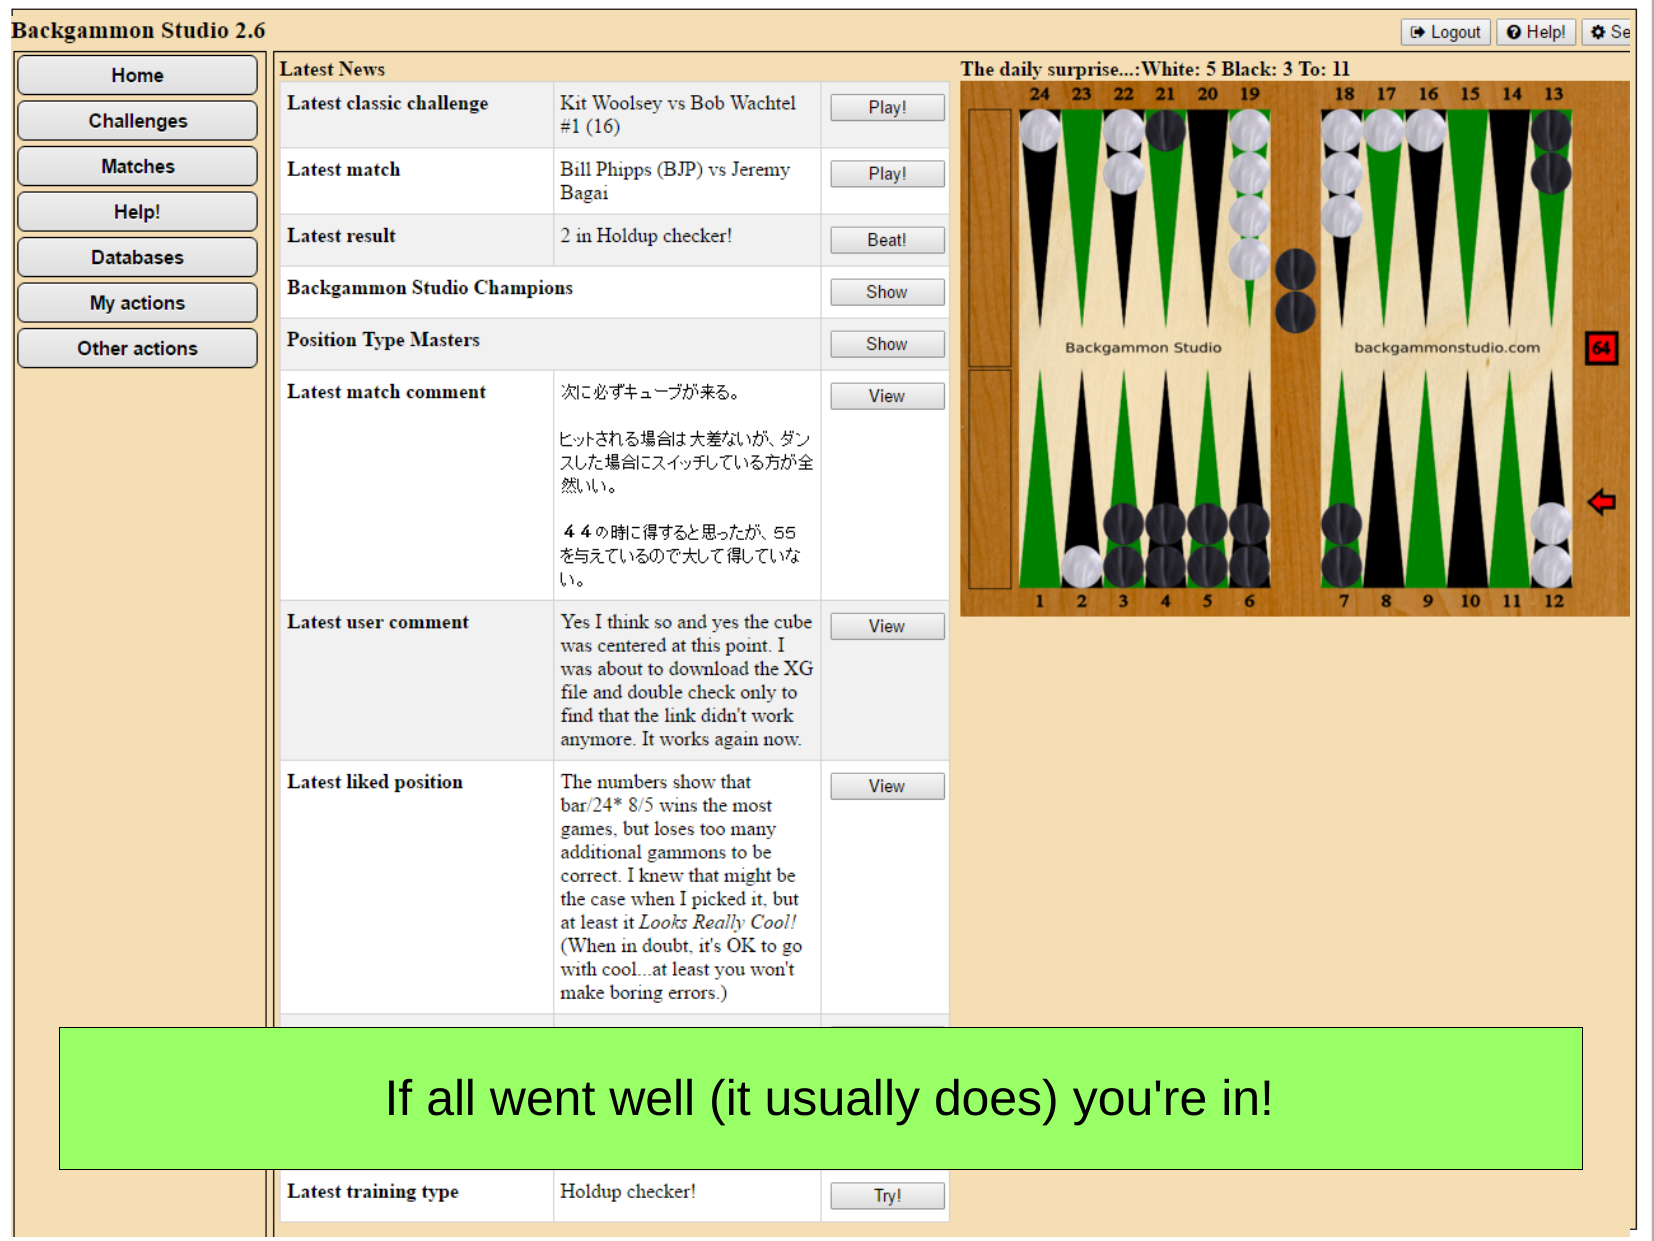

# Backgammon Studio
If all went well (it usually does) you're in!